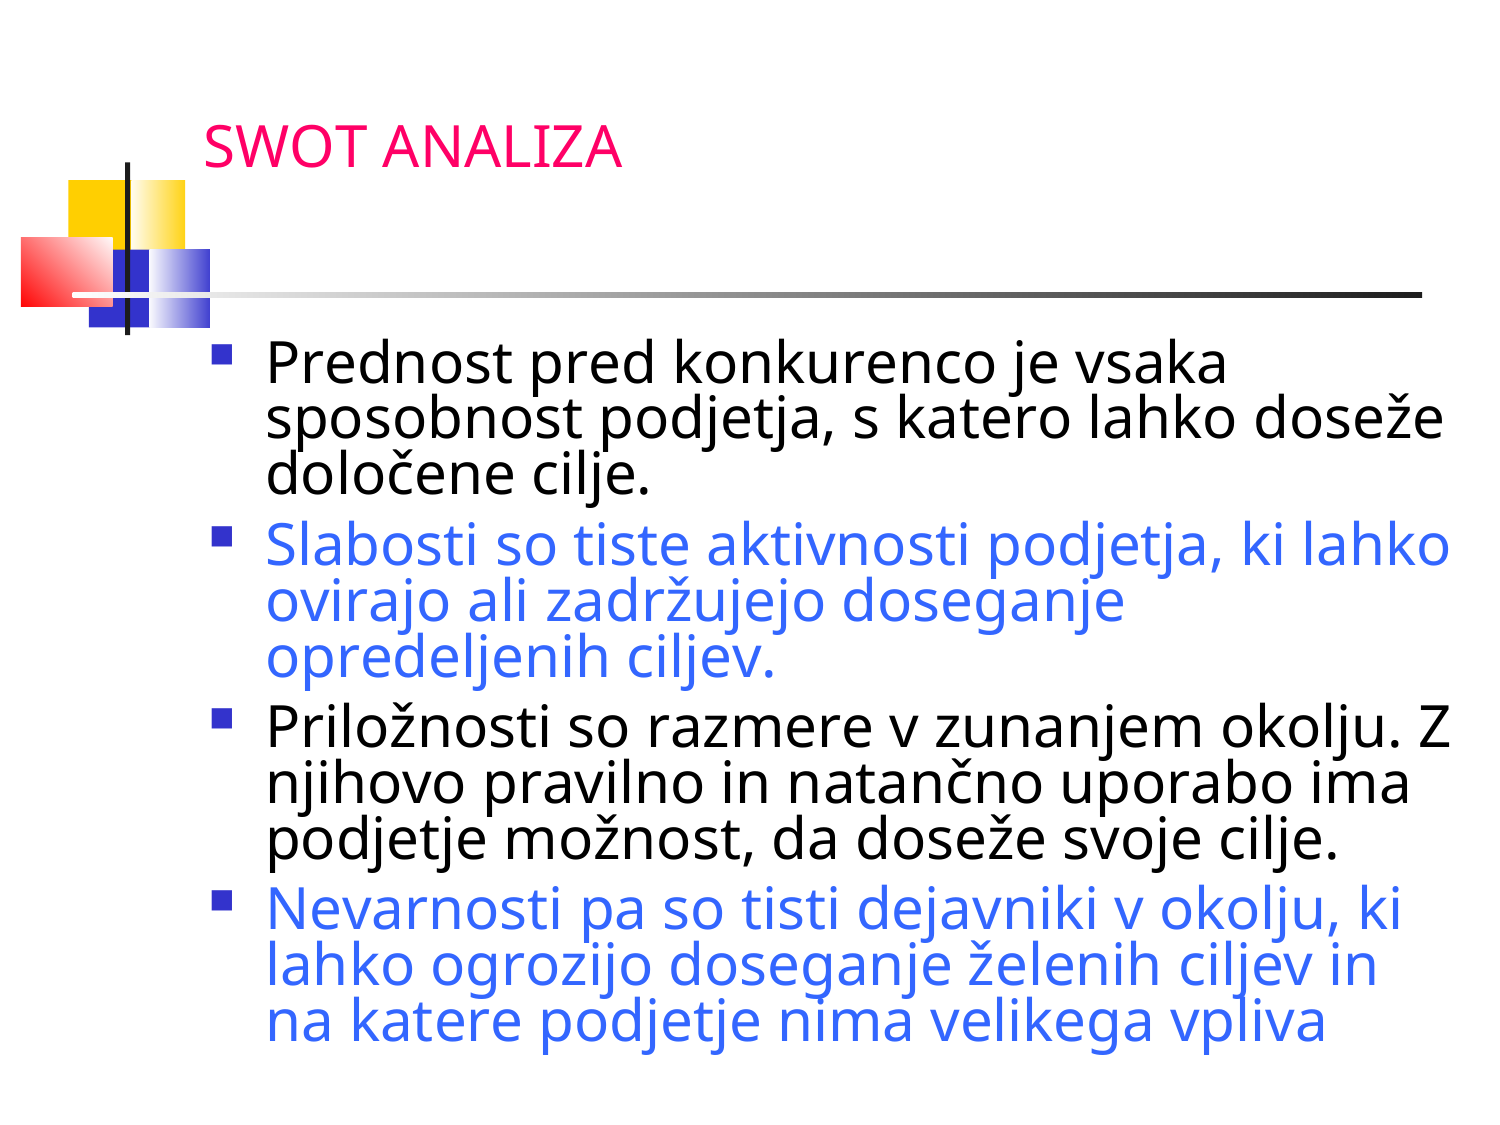

# SWOT ANALIZA
Prednost pred konkurenco je vsaka sposobnost podjetja, s katero lahko doseže določene cilje.
Slabosti so tiste aktivnosti podjetja, ki lahko ovirajo ali zadržujejo doseganje opredeljenih ciljev.
Priložnosti so razmere v zunanjem okolju. Z njihovo pravilno in natančno uporabo ima podjetje možnost, da doseže svoje cilje.
Nevarnosti pa so tisti dejavniki v okolju, ki lahko ogrozijo doseganje želenih ciljev in na katere podjetje nima velikega vpliva